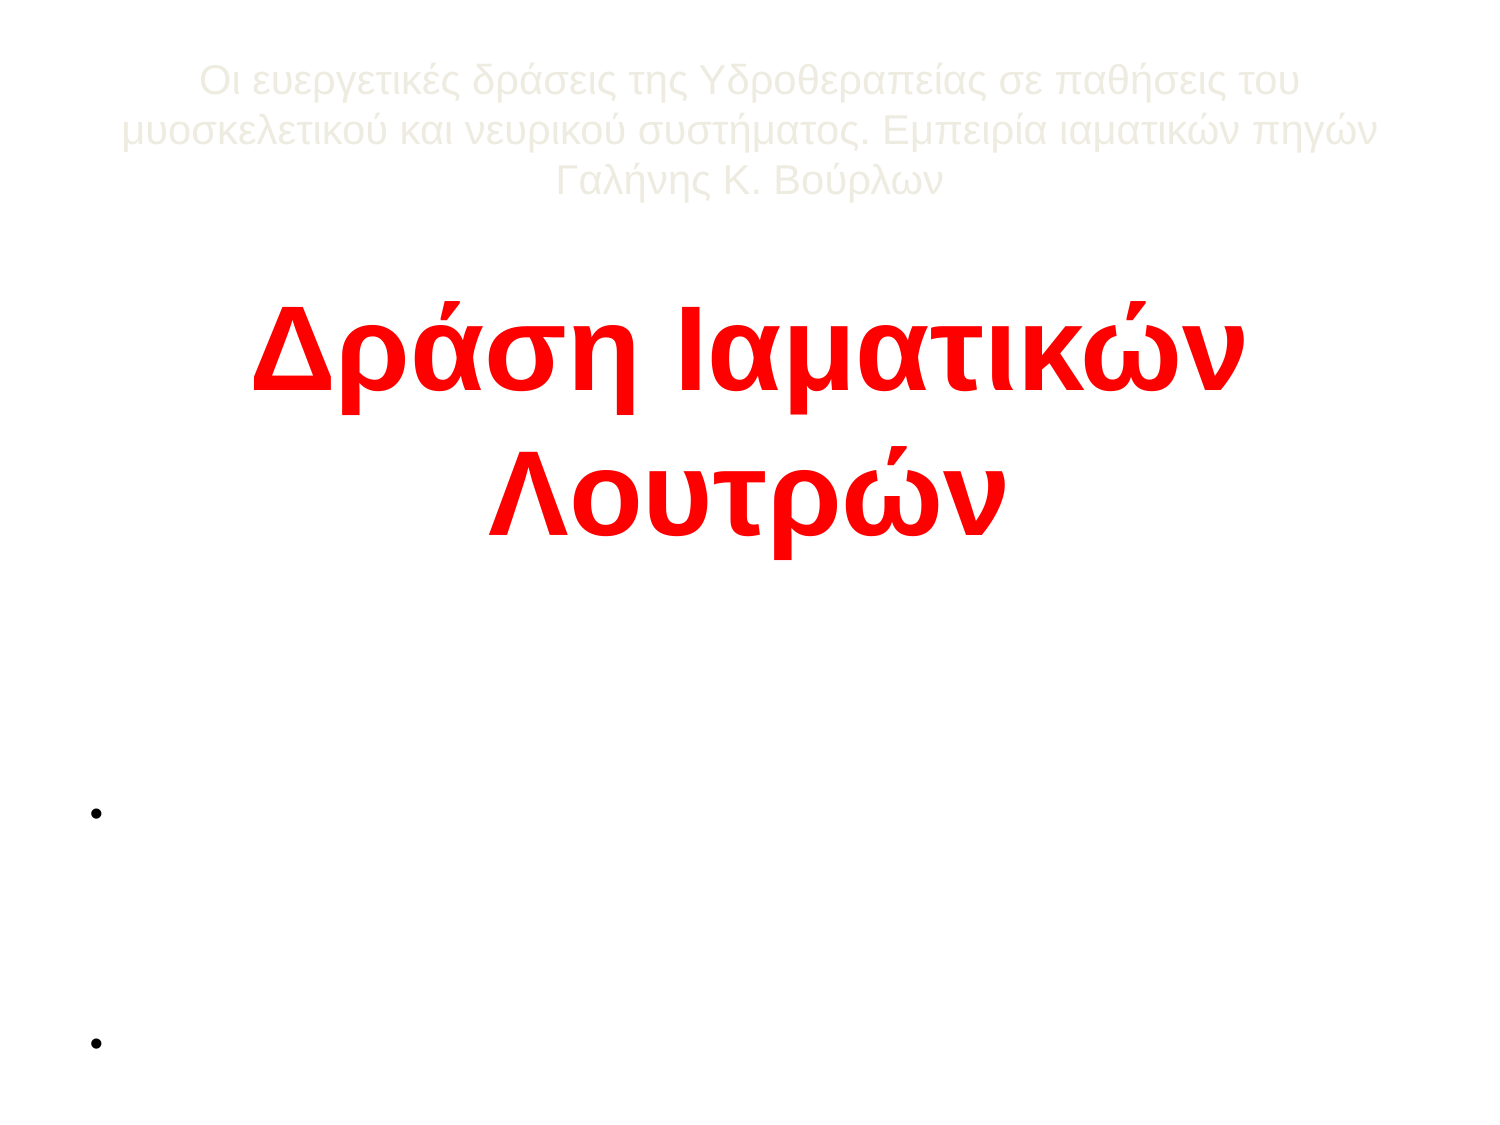

# Οι ευεργετικές δράσεις της Υδροθεραπείας σε παθήσεις του μυοσκελετικού και νευρικού συστήματος. Εμπειρία ιαματικών πηγών Γαλήνης Κ. Βούρλων
Δράση Ιαματικών Λουτρών
Μυοχάλαση μέσω της θερμικής επίδρασης
Αναπλήρωση στοιχείων των μεσ. δίσκων και αρθρώσεων που χάνονται λόγω γήρανσης-εκφύλισης
Επίδραση στα εσωτερικά όργανα μέσω της δράσης του δερματοσπλαχνικού αν/κου μέσω της διέγερσης των δερματικών νευρικών απολήξεων
Αύξηση του ουδού του πόνου από την ανασταλτική δράση στους δερματικούς υποδοχείς και από την ψυχική ευφορία (από την επαφή με το νερό, τον ήλιο, την ξεκούραση και την κοινωνικότητα)
Η άνωση του νερού επιτρέπει μεγαλύτερο εύρος και άνεση στις κινήσεις των αρθρώσεων